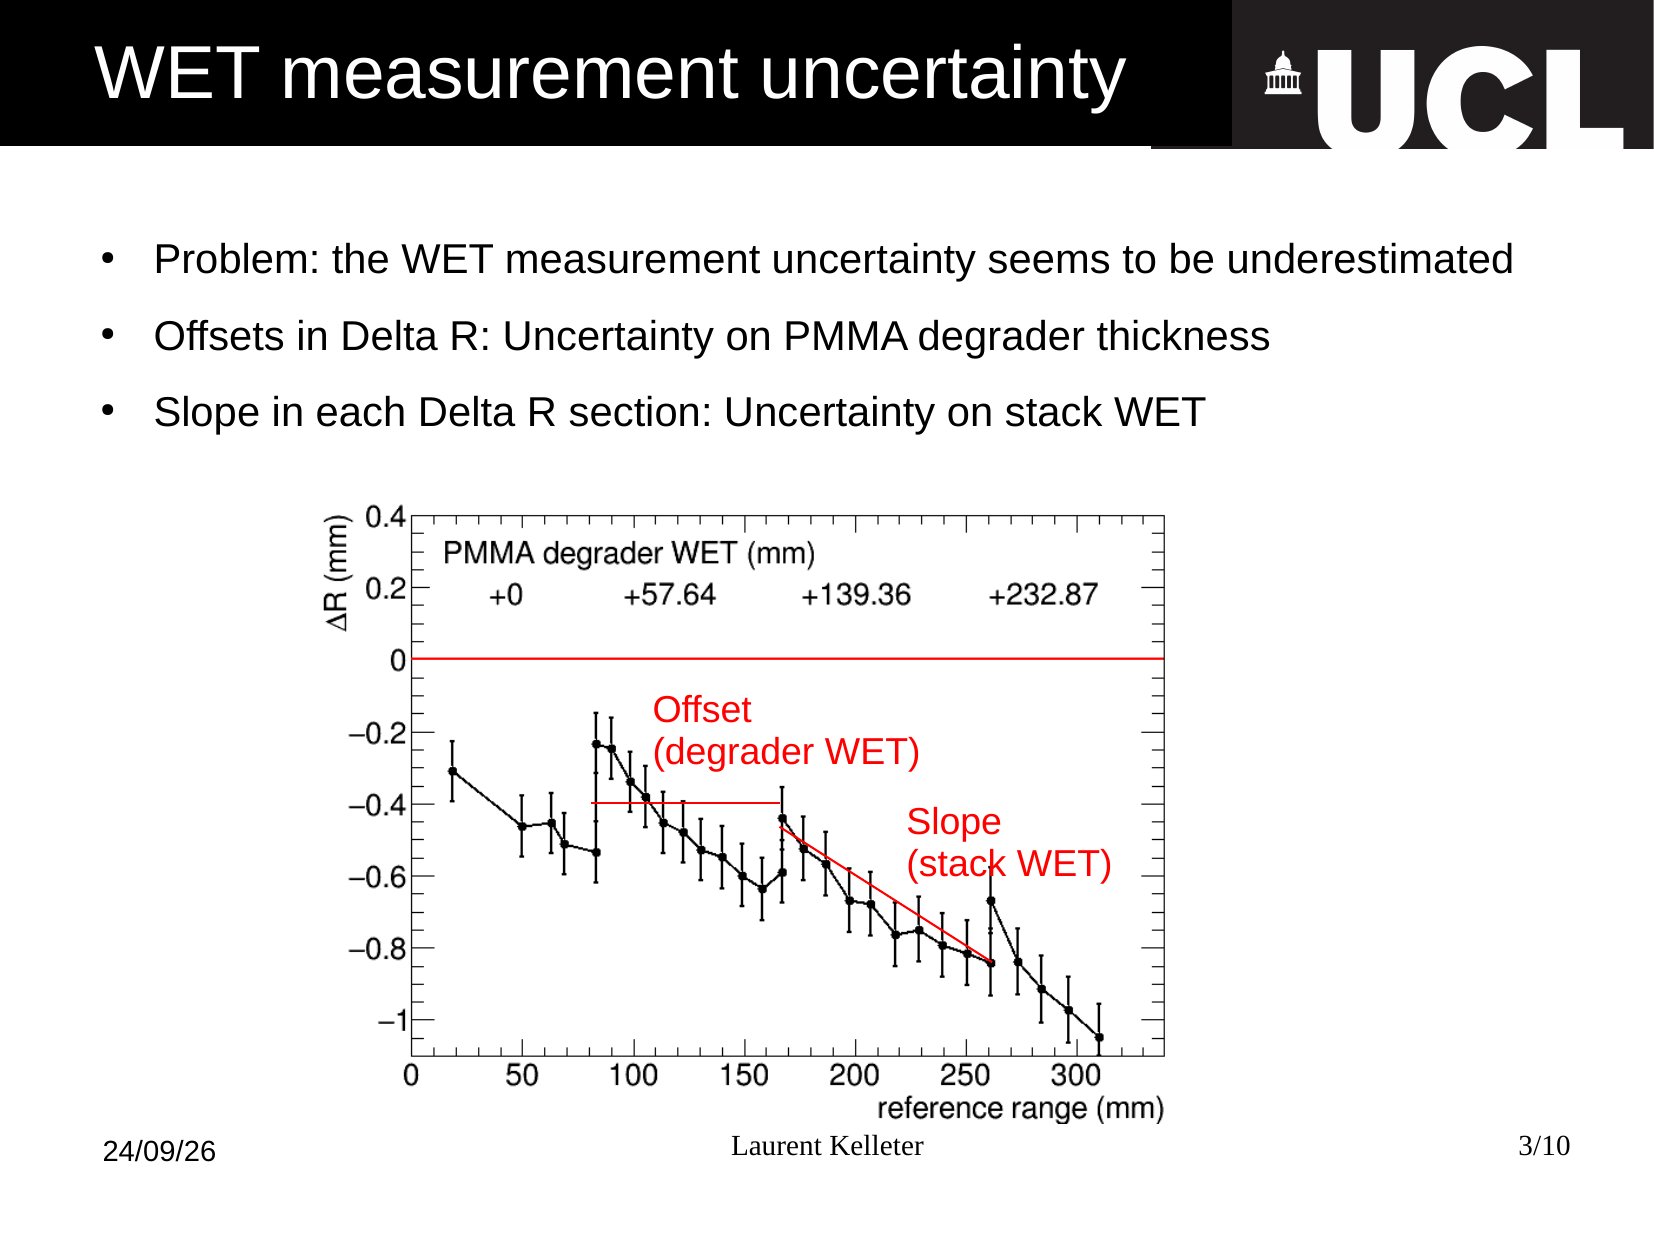

# WET measurement uncertainty
Problem: the WET measurement uncertainty seems to be underestimated
Offsets in Delta R: Uncertainty on PMMA degrader thickness
Slope in each Delta R section: Uncertainty on stack WET
Offset
(degrader WET)
Slope
(stack WET)
3